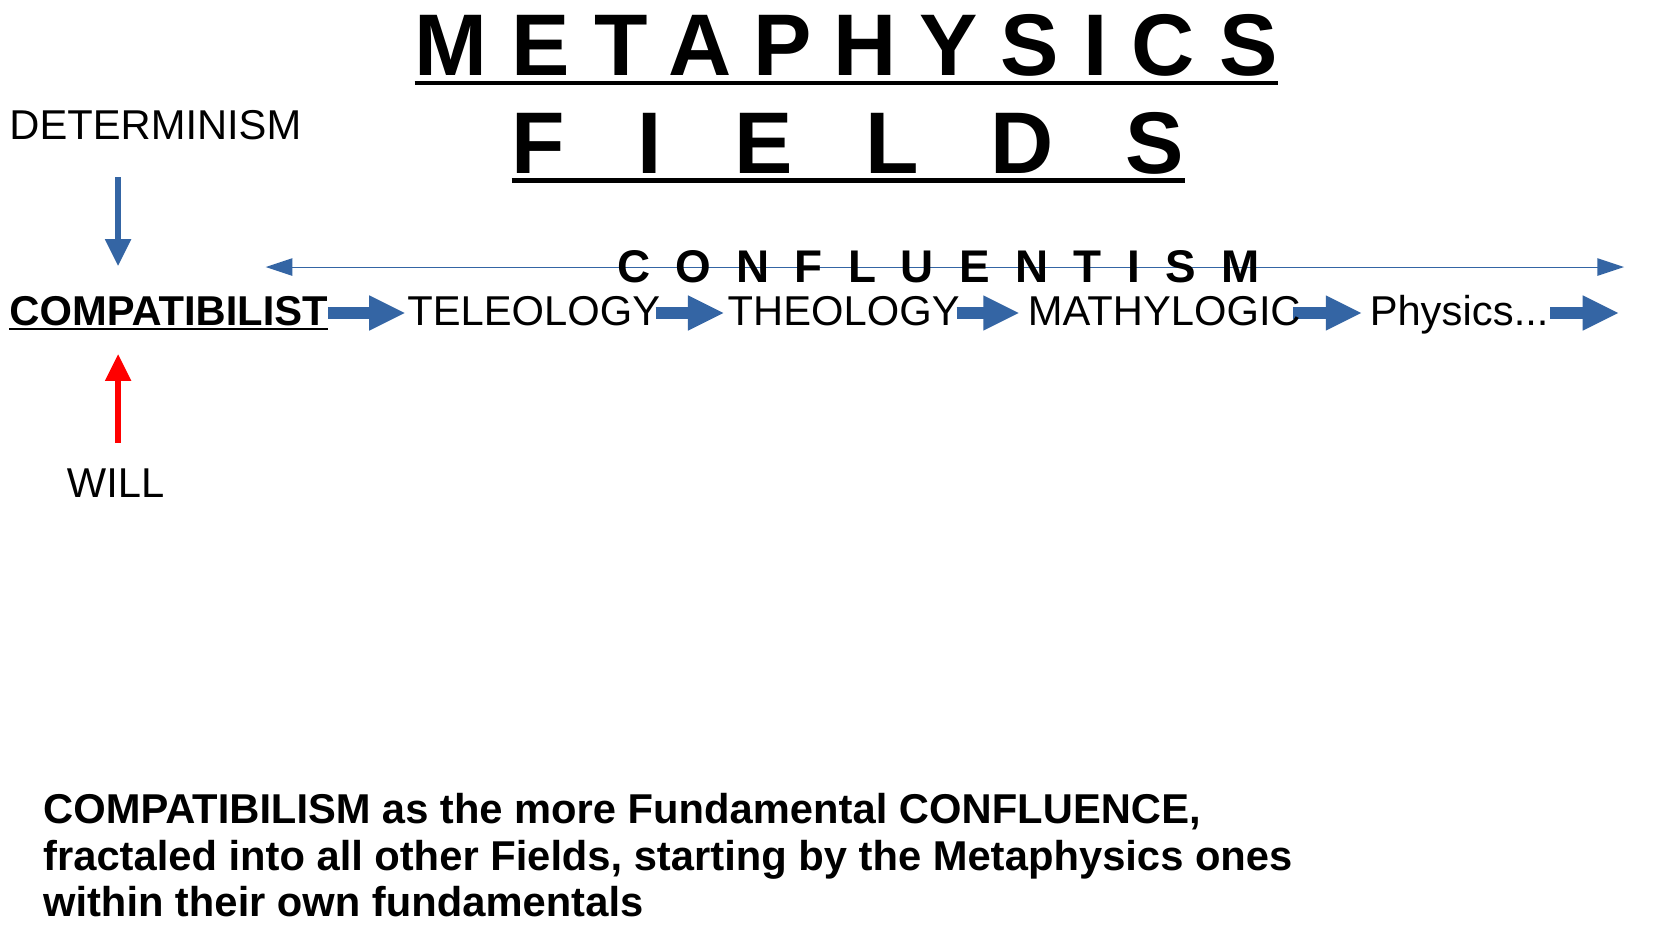

M E T A P H Y S I C S
 F I E L D S
DETERMINISM
COMPATIBILIST TELEOLOGY THEOLOGY MATHYLOGIC Physics...
 WILL
C O N F L U E N T I S M
COMPATIBILISM as the more Fundamental CONFLUENCE,
fractaled into all other Fields, starting by the Metaphysics ones
within their own fundamentals